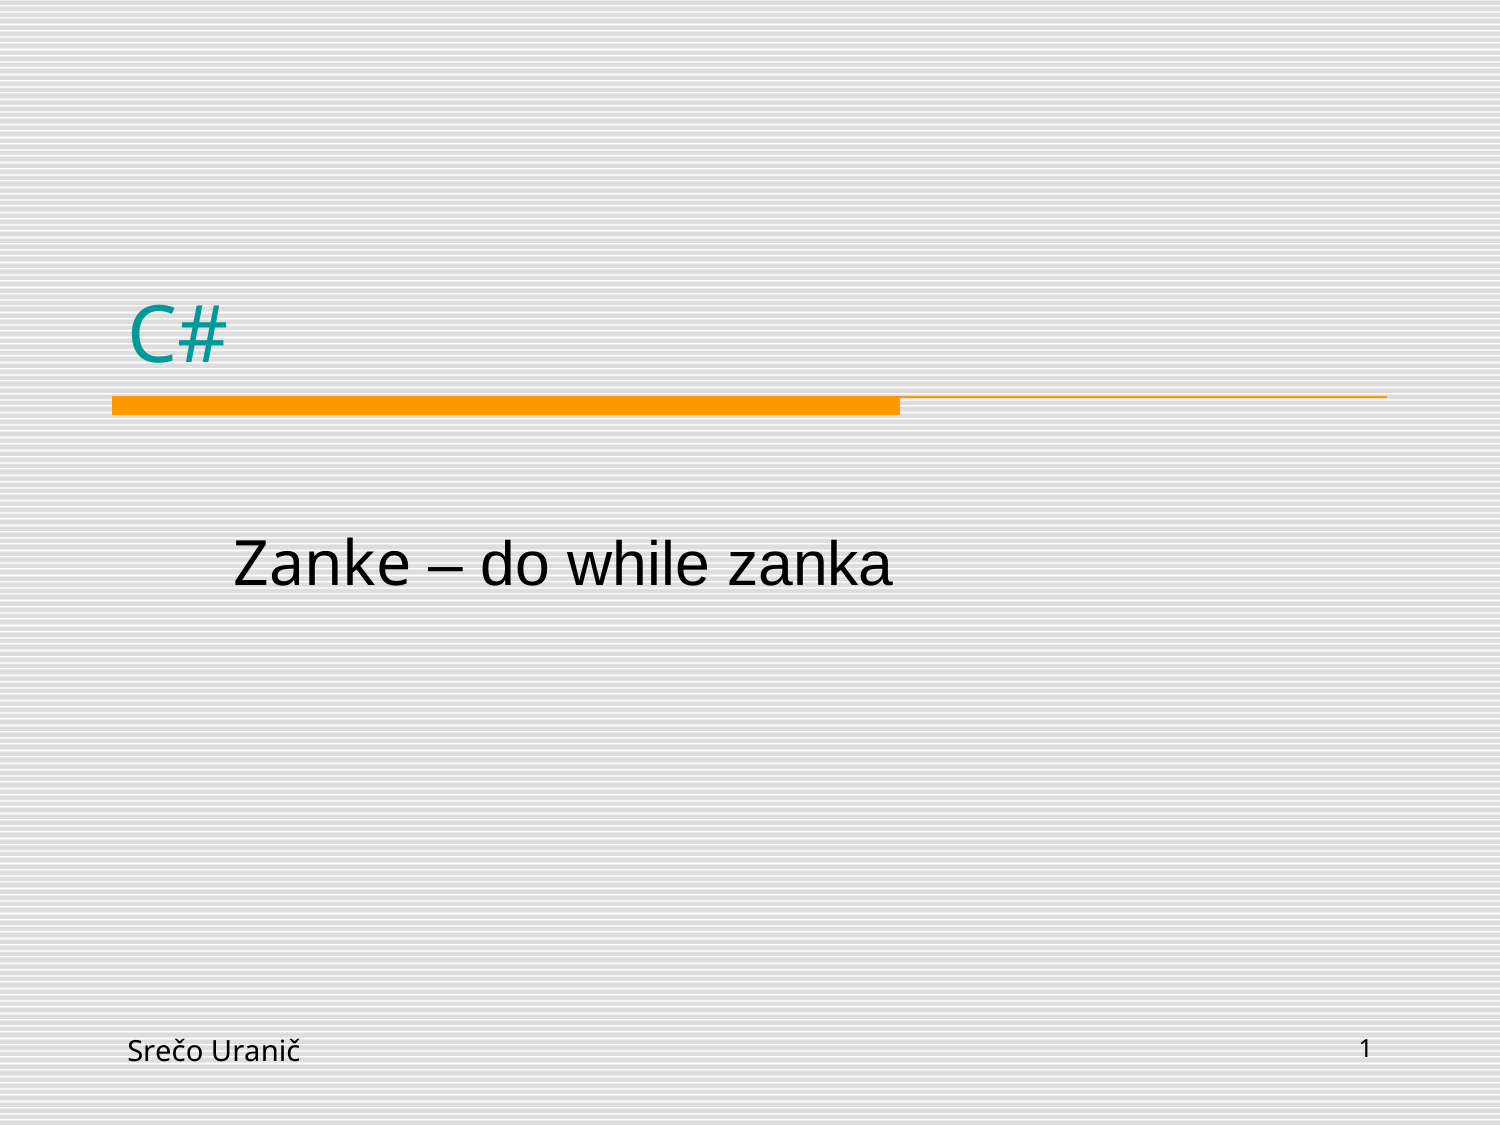

# C#
Zanke – do while zanka
Srečo Uranič